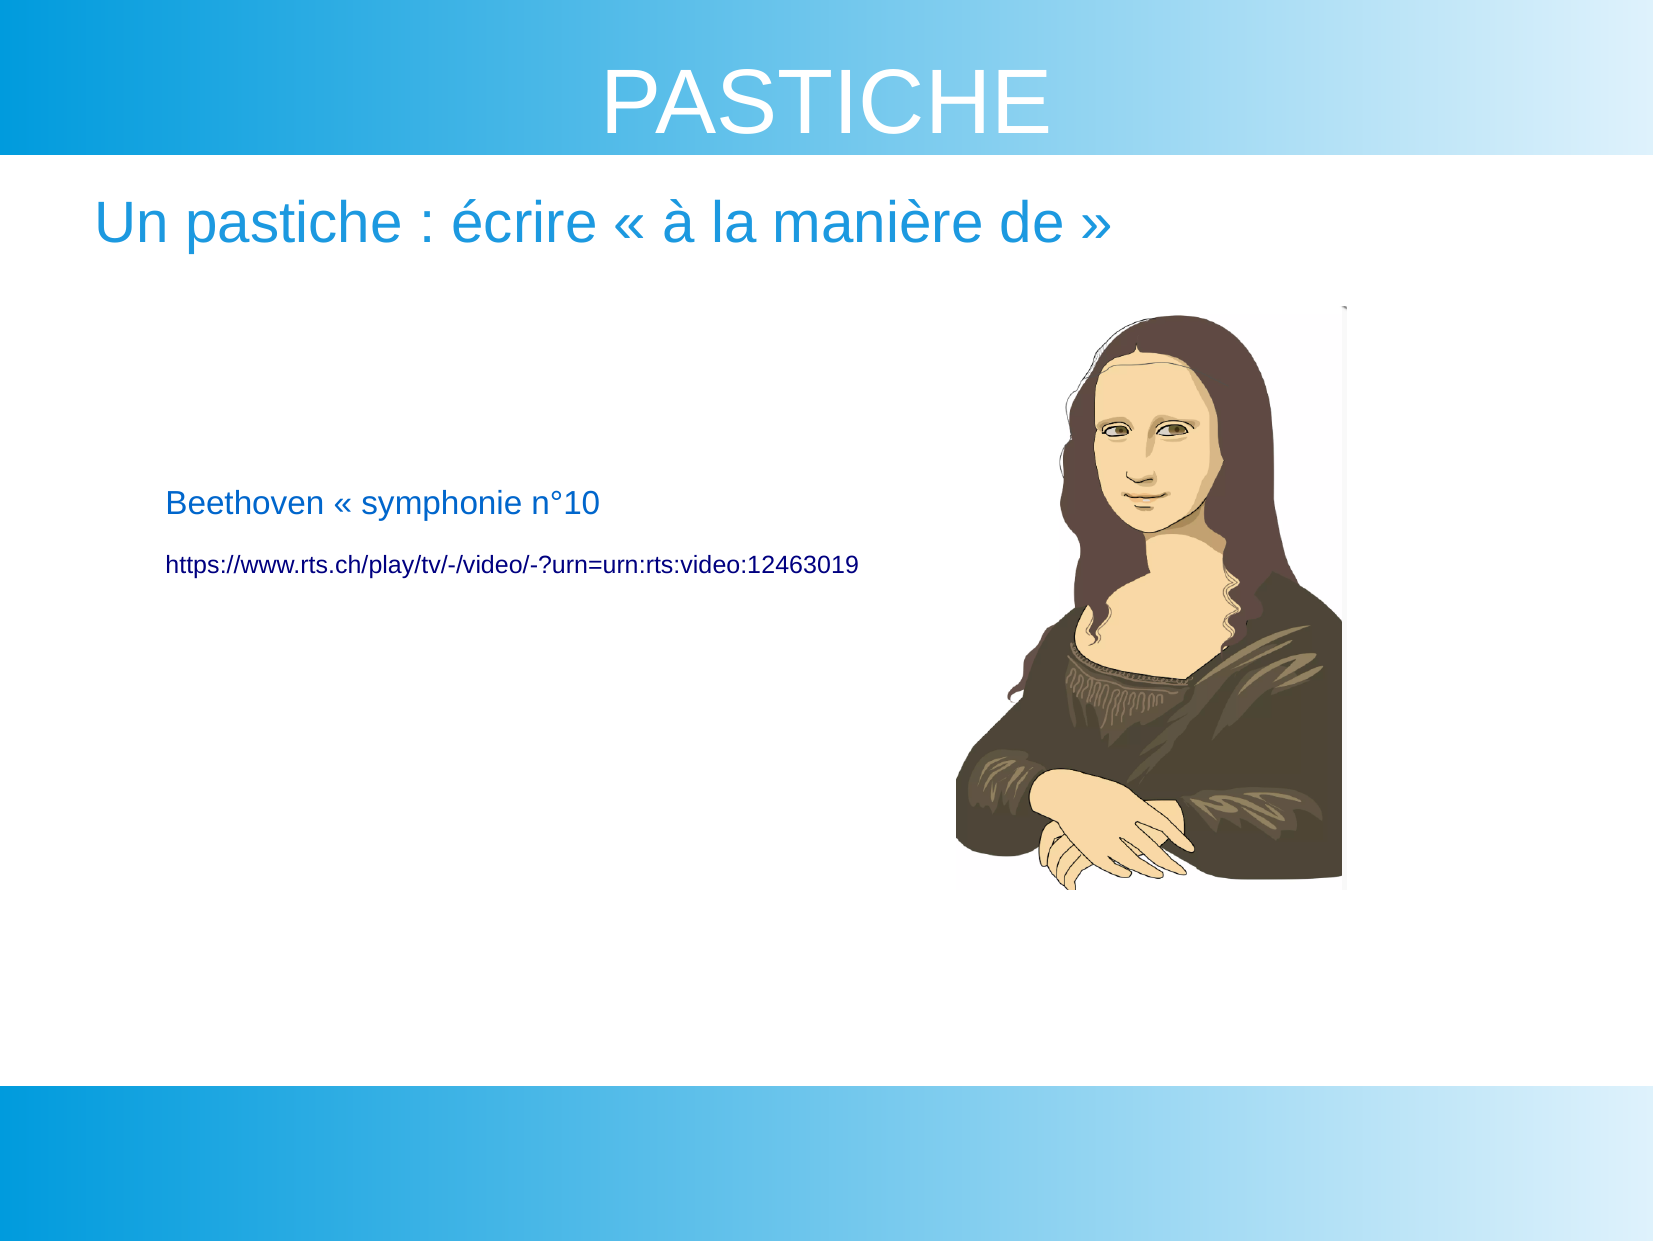

# PASTICHE
Un pastiche : écrire « à la manière de »
Beethoven « symphonie n°10
https://www.rts.ch/play/tv/-/video/-?urn=urn:rts:video:12463019